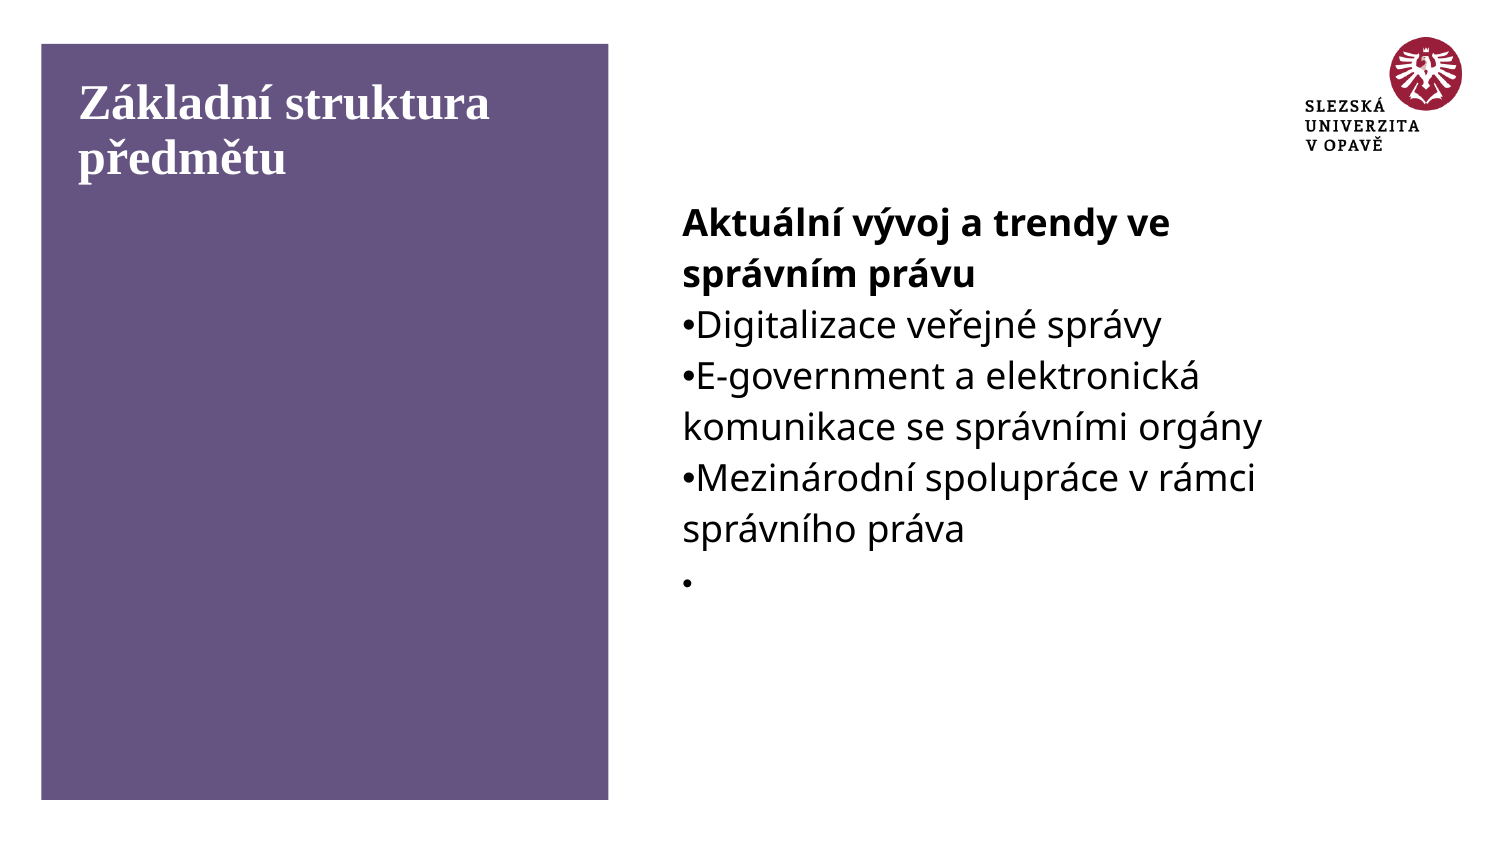

Základní struktura předmětu
Aktuální vývoj a trendy ve správním právu
Digitalizace veřejné správy
E-government a elektronická komunikace se správními orgány
Mezinárodní spolupráce v rámci správního práva